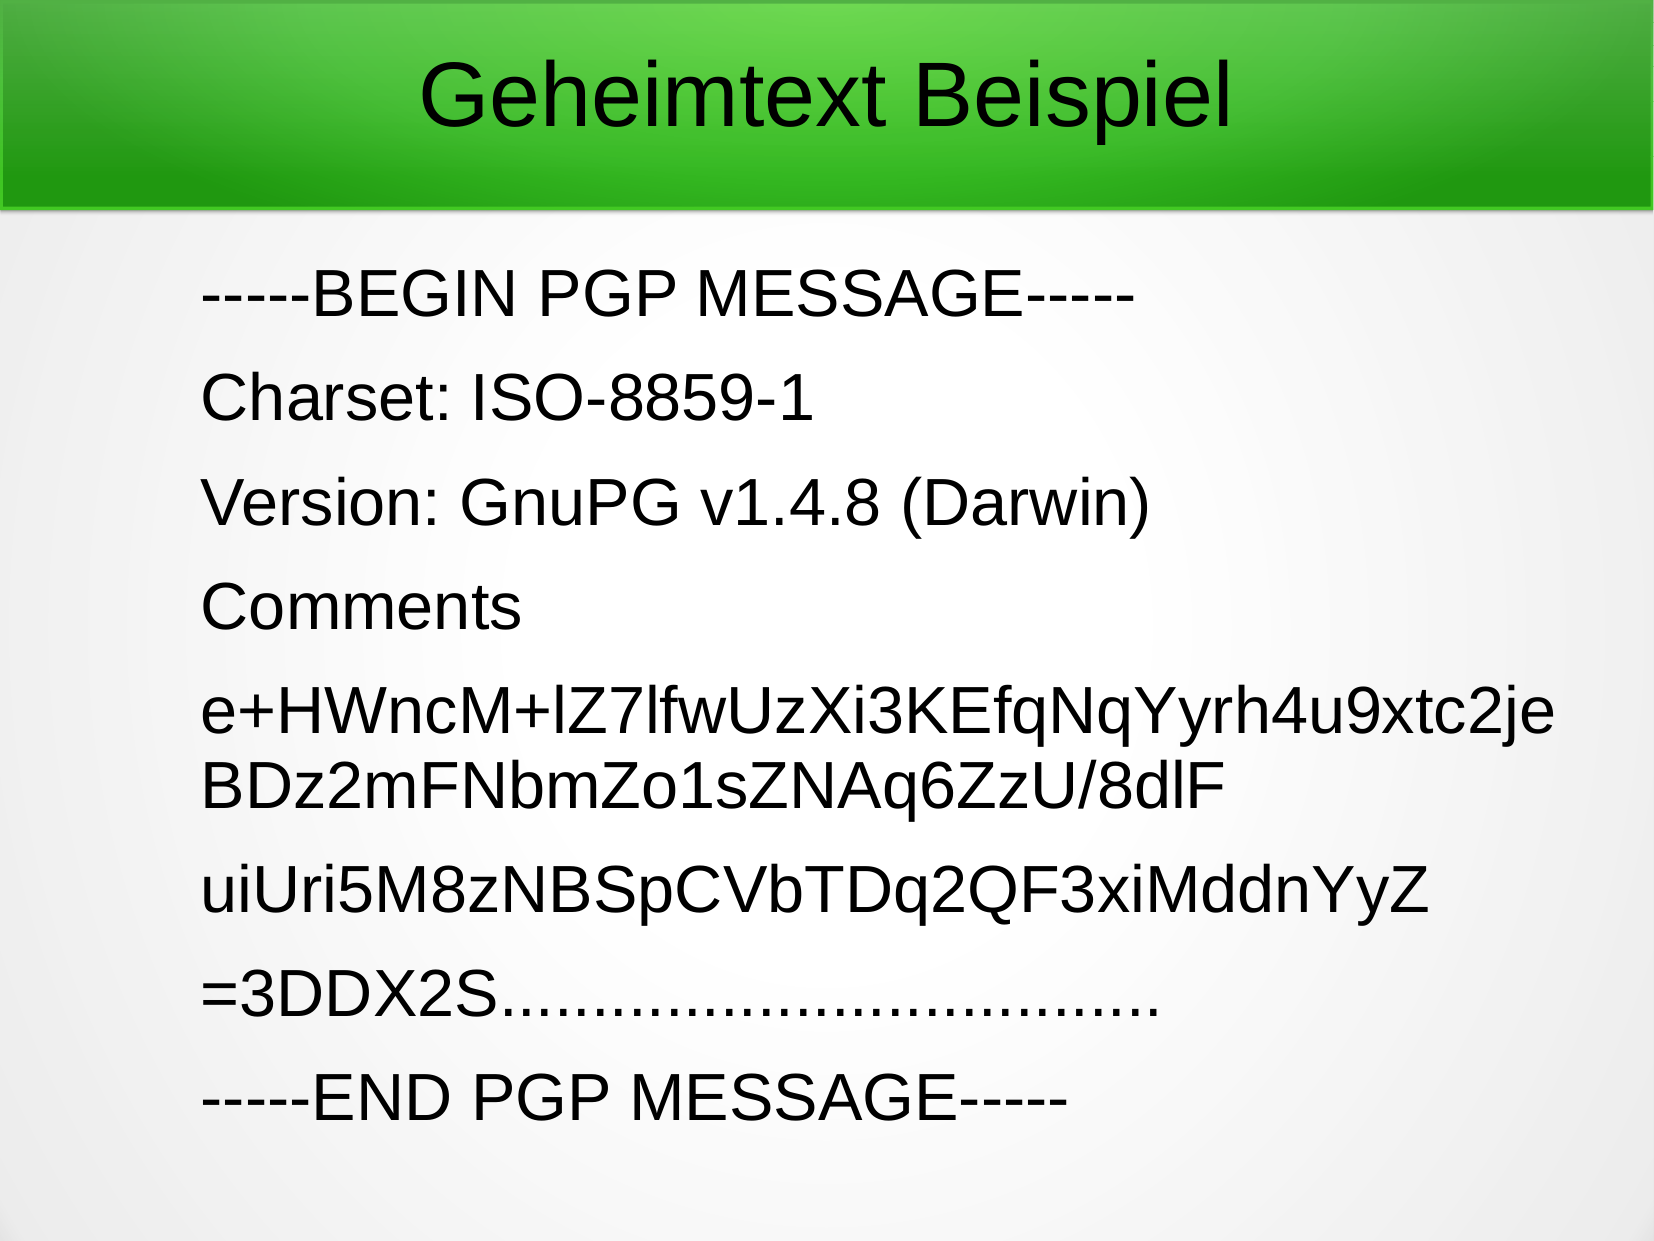

# Geheimtext Beispiel
-----BEGIN PGP MESSAGE-----
Charset: ISO-8859-1
Version: GnuPG v1.4.8 (Darwin)
Comments
e+HWncM+lZ7lfwUzXi3KEfqNqYyrh4u9xtc2jeBDz2mFNbmZo1sZNAq6ZzU/8dlF
uiUri5M8zNBSpCVbTDq2QF3xiMddnYyZ
=3DDX2S....................................
-----END PGP MESSAGE-----